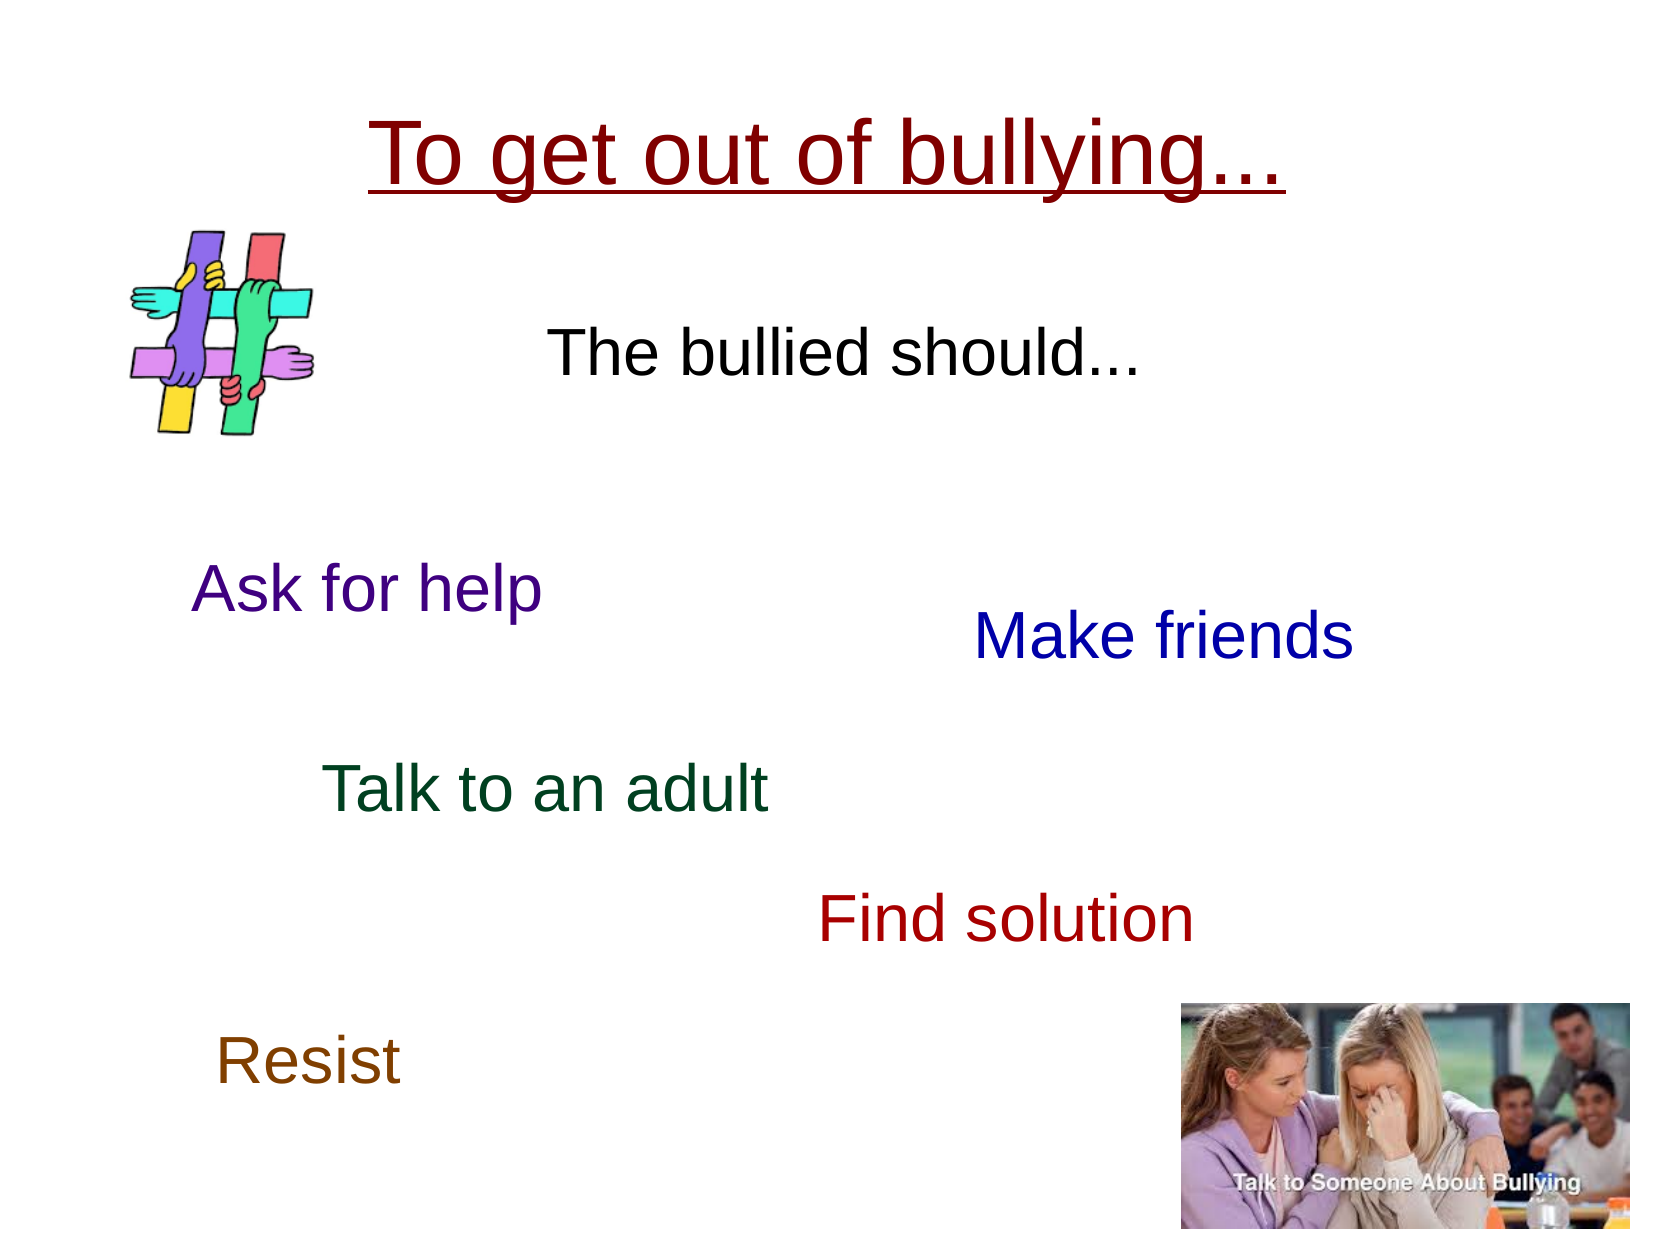

# To get out of bullying...
The bullied should...
Ask for help
Make friends
Talk to an adult
Find solution
Resist